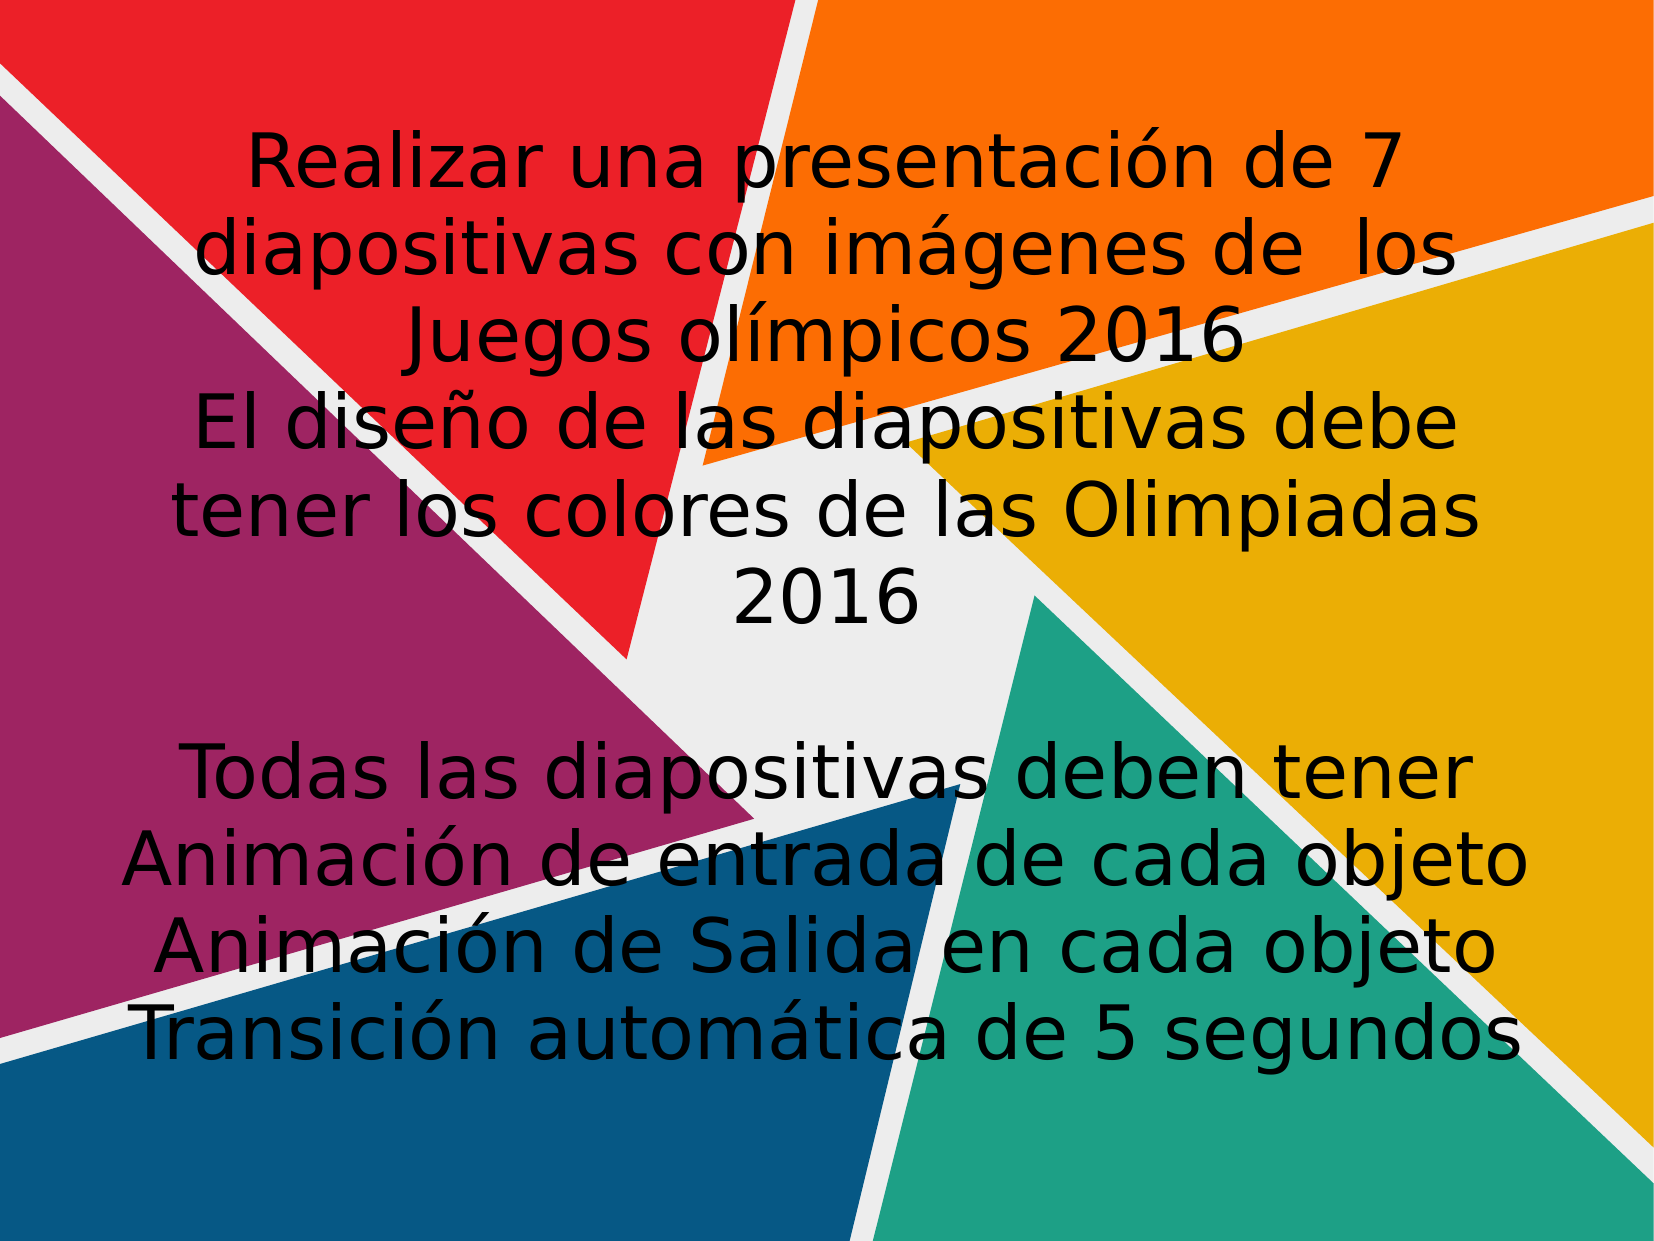

# Realizar una presentación de 7 diapositivas con imágenes de los Juegos olímpicos 2016 El diseño de las diapositivas debe tener los colores de las Olimpiadas 2016 Todas las diapositivas deben tener Animación de entrada de cada objeto Animación de Salida en cada objeto Transición automática de 5 segundos